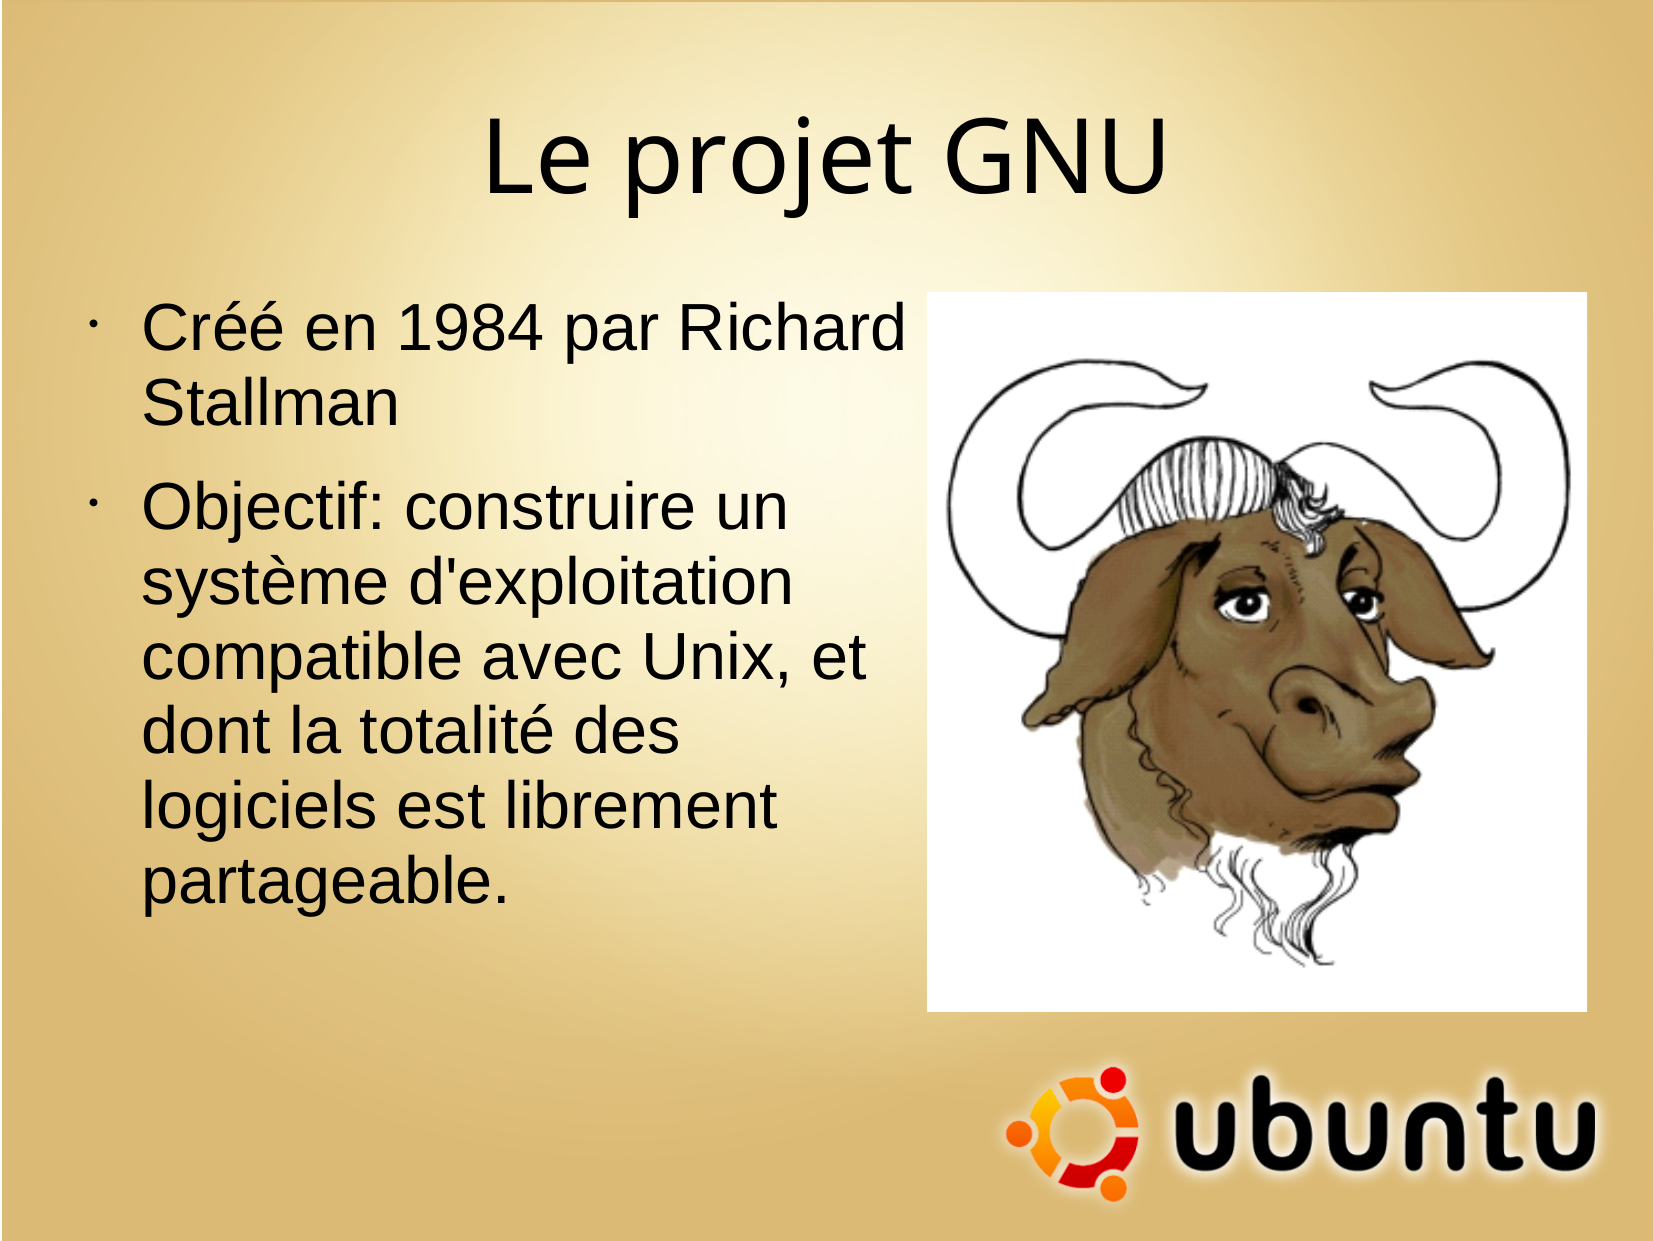

# Le projet GNU
Créé en 1984 par Richard Stallman
Objectif: construire un système d'exploitation compatible avec Unix, et dont la totalité des logiciels est librement partageable.